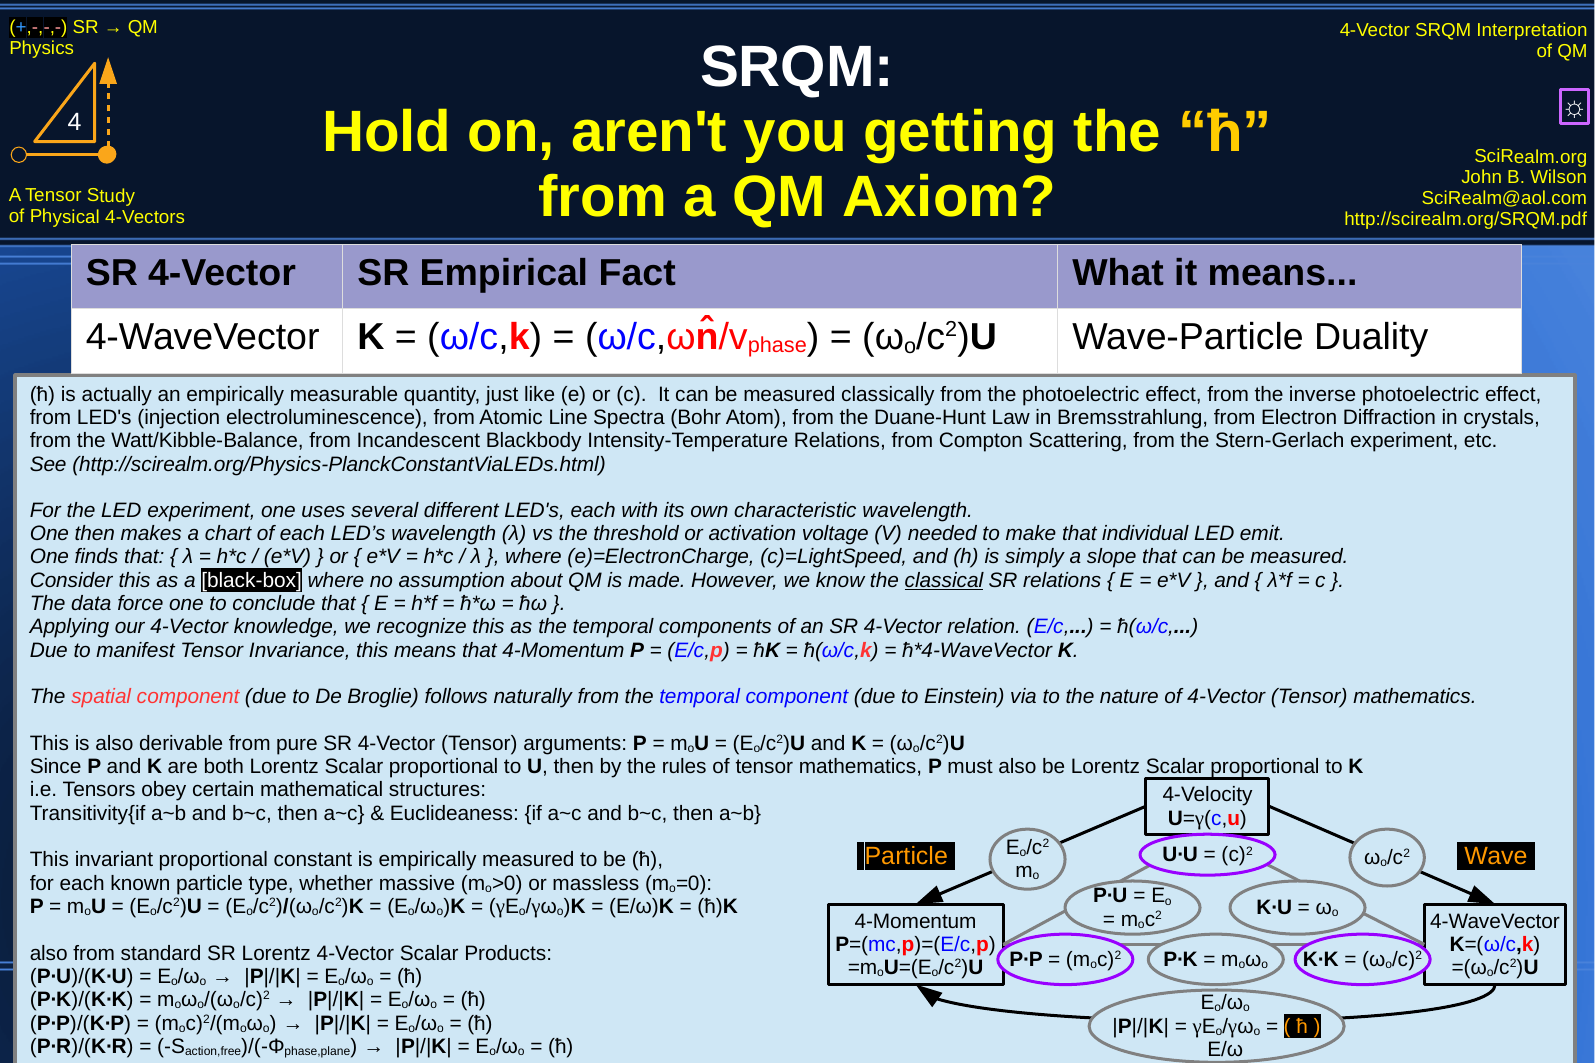

(+,-,-,-) SR → QM
Physics
A Tensor Study
of Physical 4-Vectors
4-Vector SRQM Interpretation
of QM
SciRealm.org
John B. Wilson
SciRealm@aol.com
http://scirealm.org/SRQM.pdf
# SRQM: Hold on, aren't you getting the “ħ” from a QM Axiom?
4
☼
| SR 4-Vector | SR Empirical Fact | What it means... |
| --- | --- | --- |
| 4-WaveVector | K = (ω/c,k) = (ω/c,ωn̂/vphase) = (ωo/c2)U | Wave-Particle Duality |
(ħ) is actually an empirically measurable quantity, just like (e) or (c). It can be measured classically from the photoelectric effect, from the inverse photoelectric effect,
from LED's (injection electroluminescence), from Atomic Line Spectra (Bohr Atom), from the Duane-Hunt Law in Bremsstrahlung, from Electron Diffraction in crystals, from the Watt/Kibble-Balance, from Incandescent Blackbody Intensity-Temperature Relations, from Compton Scattering, from the Stern-Gerlach experiment, etc.
See (http://scirealm.org/Physics-PlanckConstantViaLEDs.html)
For the LED experiment, one uses several different LED's, each with its own characteristic wavelength.
One then makes a chart of each LED’s wavelength (λ) vs the threshold or activation voltage (V) needed to make that individual LED emit.
One finds that: { λ = h*c / (e*V) } or { e*V = h*c / λ }, where (e)=ElectronCharge, (c)=LightSpeed, and (h) is simply a slope that can be measured.
Consider this as a [black-box] where no assumption about QM is made. However, we know the classical SR relations { E = e*V }, and { λ*f = c }.
The data force one to conclude that { E = h*f = ћ*ω = ћω }.
Applying our 4-Vector knowledge, we recognize this as the temporal components of an SR 4-Vector relation. (E/c,...) = ћ(ω/c,...)
Due to manifest Tensor Invariance, this means that 4-Momentum P = (E/c,p) = ћK = ћ(ω/c,k) = ћ*4-WaveVector K.
The spatial component (due to De Broglie) follows naturally from the temporal component (due to Einstein) via to the nature of 4-Vector (Tensor) mathematics.
This is also derivable from pure SR 4-Vector (Tensor) arguments: P = moU = (Eo/c2)U and K = (ωo/c2)U
Since P and K are both Lorentz Scalar proportional to U, then by the rules of tensor mathematics, P must also be Lorentz Scalar proportional to K
i.e. Tensors obey certain mathematical structures:
Transitivity{if a~b and b~c, then a~c} & Euclideaness: {if a~c and b~c, then a~b}
This invariant proportional constant is empirically measured to be (ћ),
for each known particle type, whether massive (mo>0) or massless (mo=0):
P = moU = (Eo/c2)U = (Eo/c2)/(ωo/c2)K = (Eo/ωo)K = (γEo/γωo)K = (E/ω)K = (ћ)K
also from standard SR Lorentz 4-Vector Scalar Products:
(P∙U)/(K∙U) = Eo/ωo → |P|/|K| = Eo/ωo = (ћ)
(P∙K)/(K∙K) = moωo/(ωo/c)2 → |P|/|K| = Eo/ωo = (ћ)
(P∙P)/(K∙P) = (moc)2/(moωo) → |P|/|K| = Eo/ωo = (ћ)
(P∙R)/(K∙R) = (-Saction,free)/(-Φphase,plane) → |P|/|K| = Eo/ωo = (ћ)
4-Velocity
U=γ(c,u)
Eo/c2
mo
ωo/c2
 Particle 							 Wave
U∙U = (c)2
P∙U = Eo
= moc2
K∙U = ωo
4-Momentum
P=(mc,p)=(E/c,p)
=moU=(Eo/c2)U
4-WaveVector
K=(ω/c,k)
=(ωo/c2)U
P∙P = (moc)2
P∙K = moωo
K∙K = (ωo/c)2
 Eo/ωo
|P|/|K| = γEo/γωo = ( ћ )
 E/ω